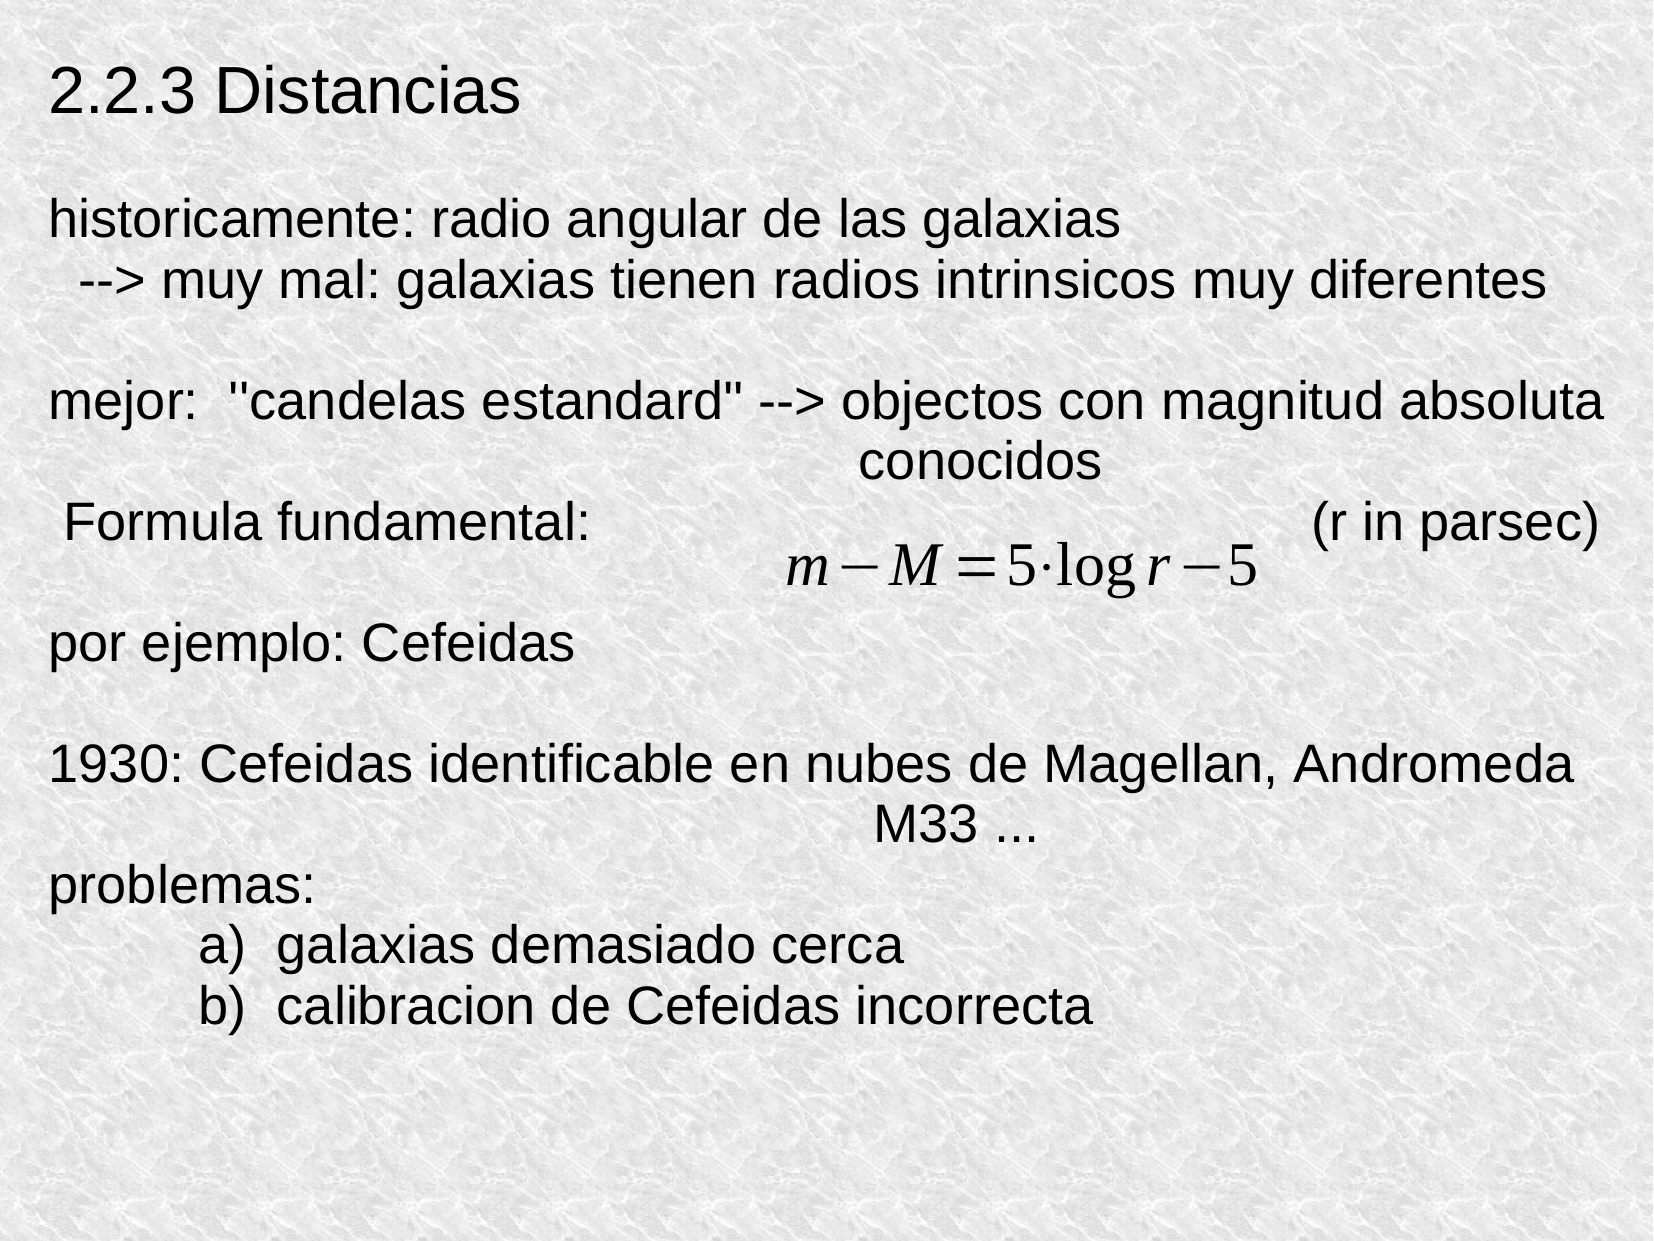

2.2.3 Distancias
historicamente: radio angular de las galaxias
 --> muy mal: galaxias tienen radios intrinsicos muy diferentes
mejor: ''candelas estandard'' --> objectos con magnitud absoluta
 conocidos
 Formula fundamental: (r in parsec)
por ejemplo: Cefeidas
1930: Cefeidas identificable en nubes de Magellan, Andromeda
 M33 ...
problemas:
 a) galaxias demasiado cerca
 b) calibracion de Cefeidas incorrecta